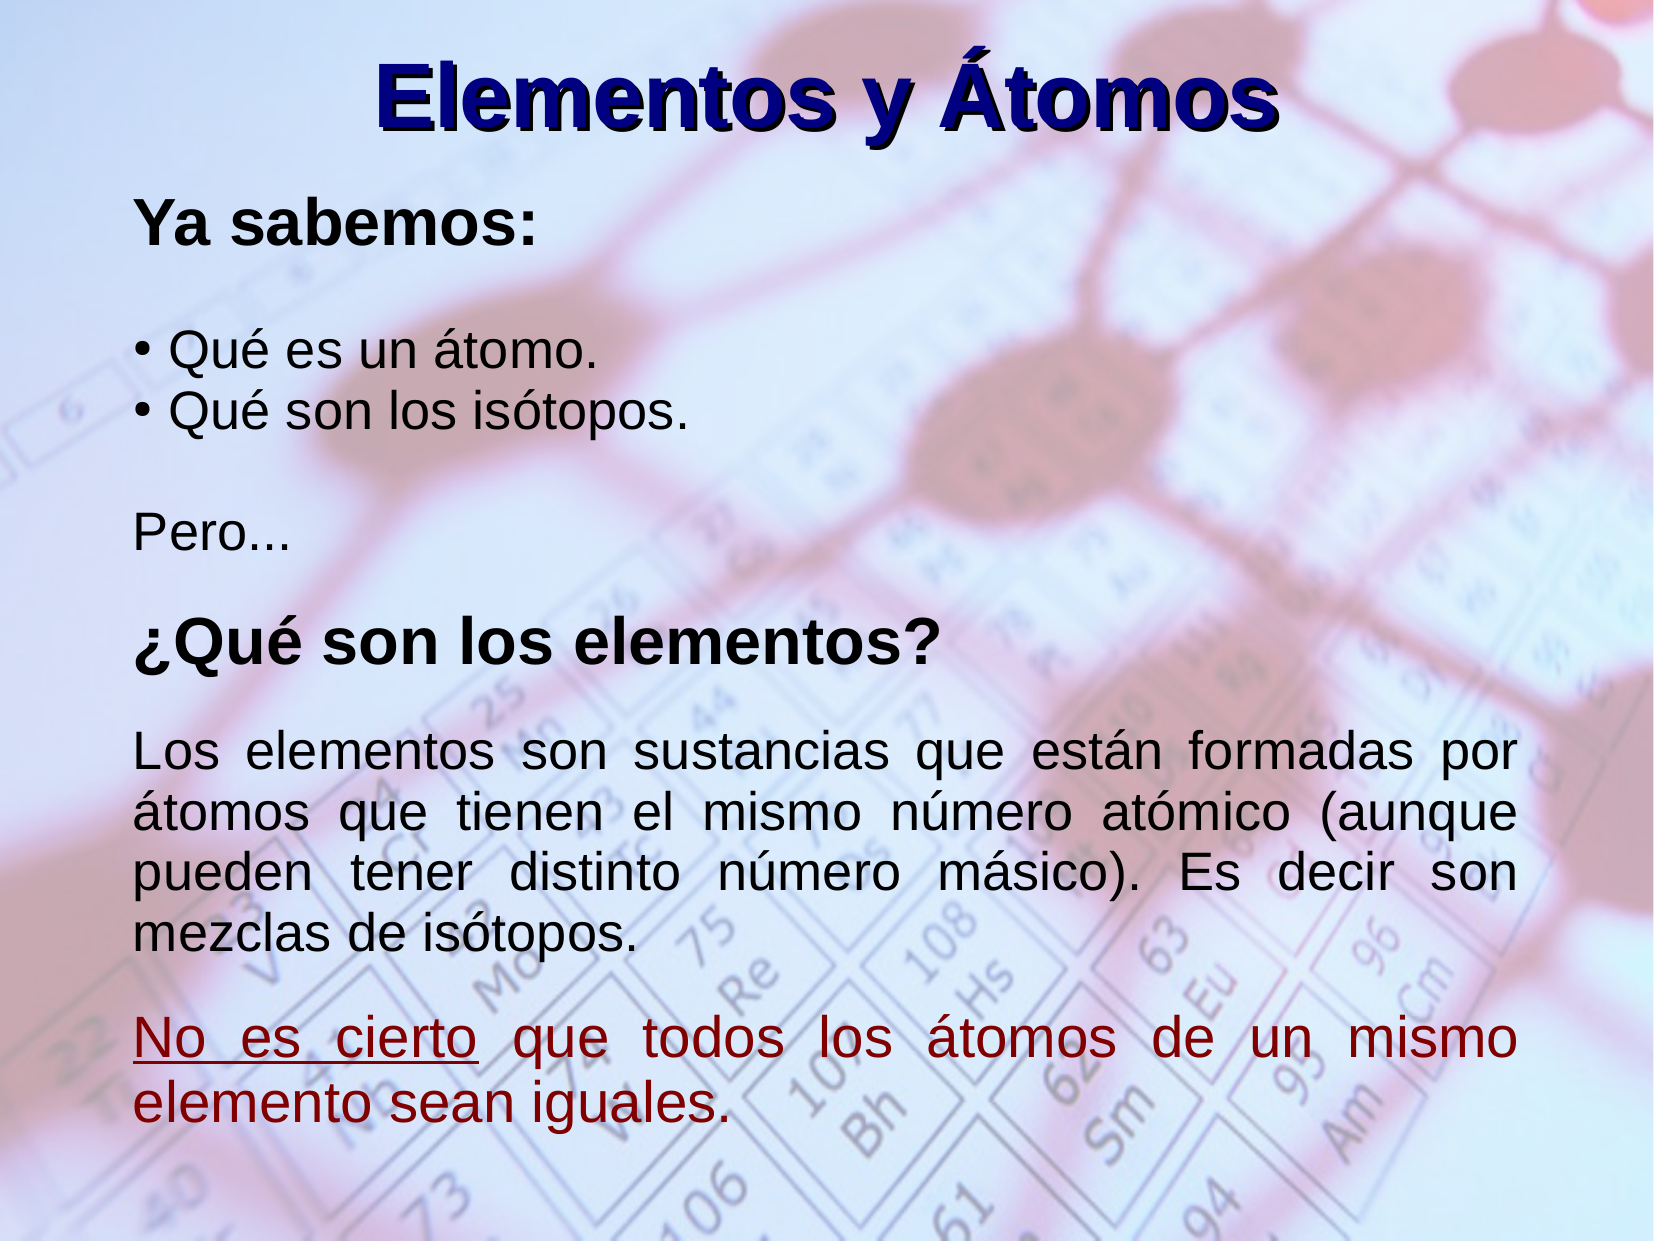

# Elementos y Átomos
Ya sabemos:
Qué es un átomo.
Qué son los isótopos.
Pero...
¿Qué son los elementos?
Los elementos son sustancias que están formadas por átomos que tienen el mismo número atómico (aunque pueden tener distinto número másico). Es decir son mezclas de isótopos.
No es cierto que todos los átomos de un mismo elemento sean iguales.